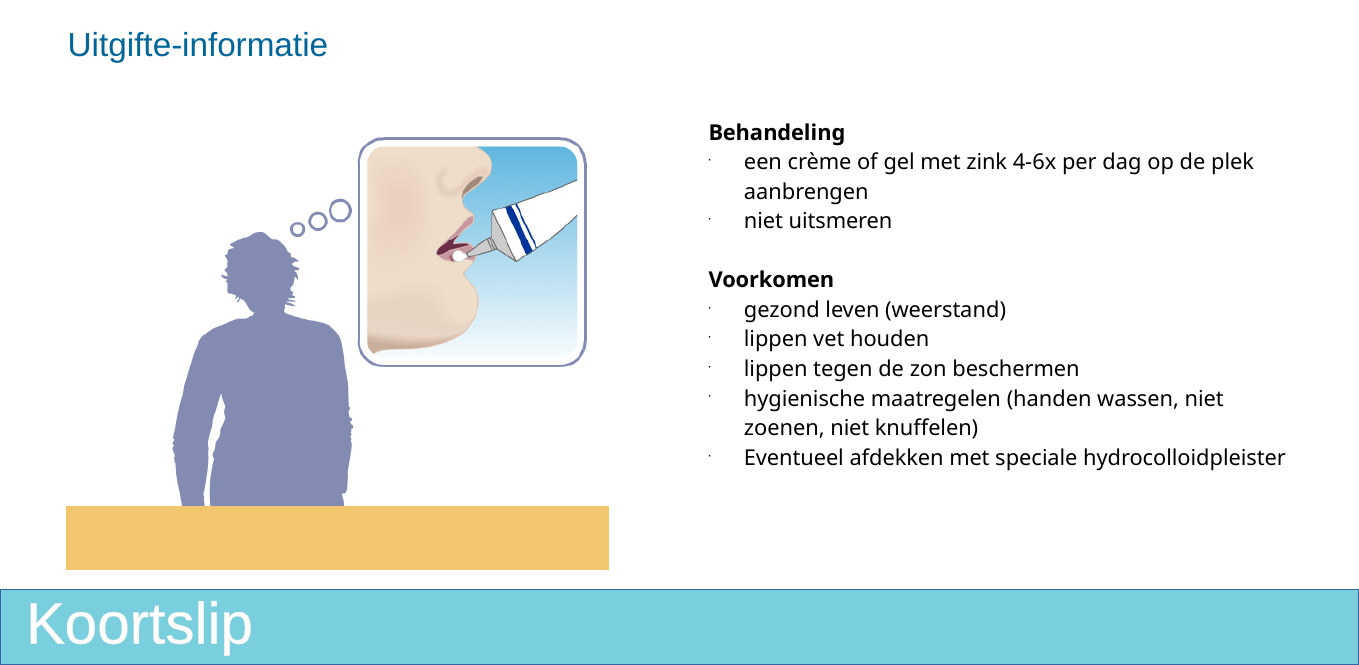

# Uitgifte-informatie
Behandeling
een crème of gel met zink 4-6x per dag op de plek aanbrengen
niet uitsmeren
Voorkomen
gezond leven (weerstand)
lippen vet houden
lippen tegen de zon beschermen
hygienische maatregelen (handen wassen, niet zoenen, niet knuffelen)
Eventueel afdekken met speciale hydrocolloidpleister
02 zelfzorg Acne
Koortslip